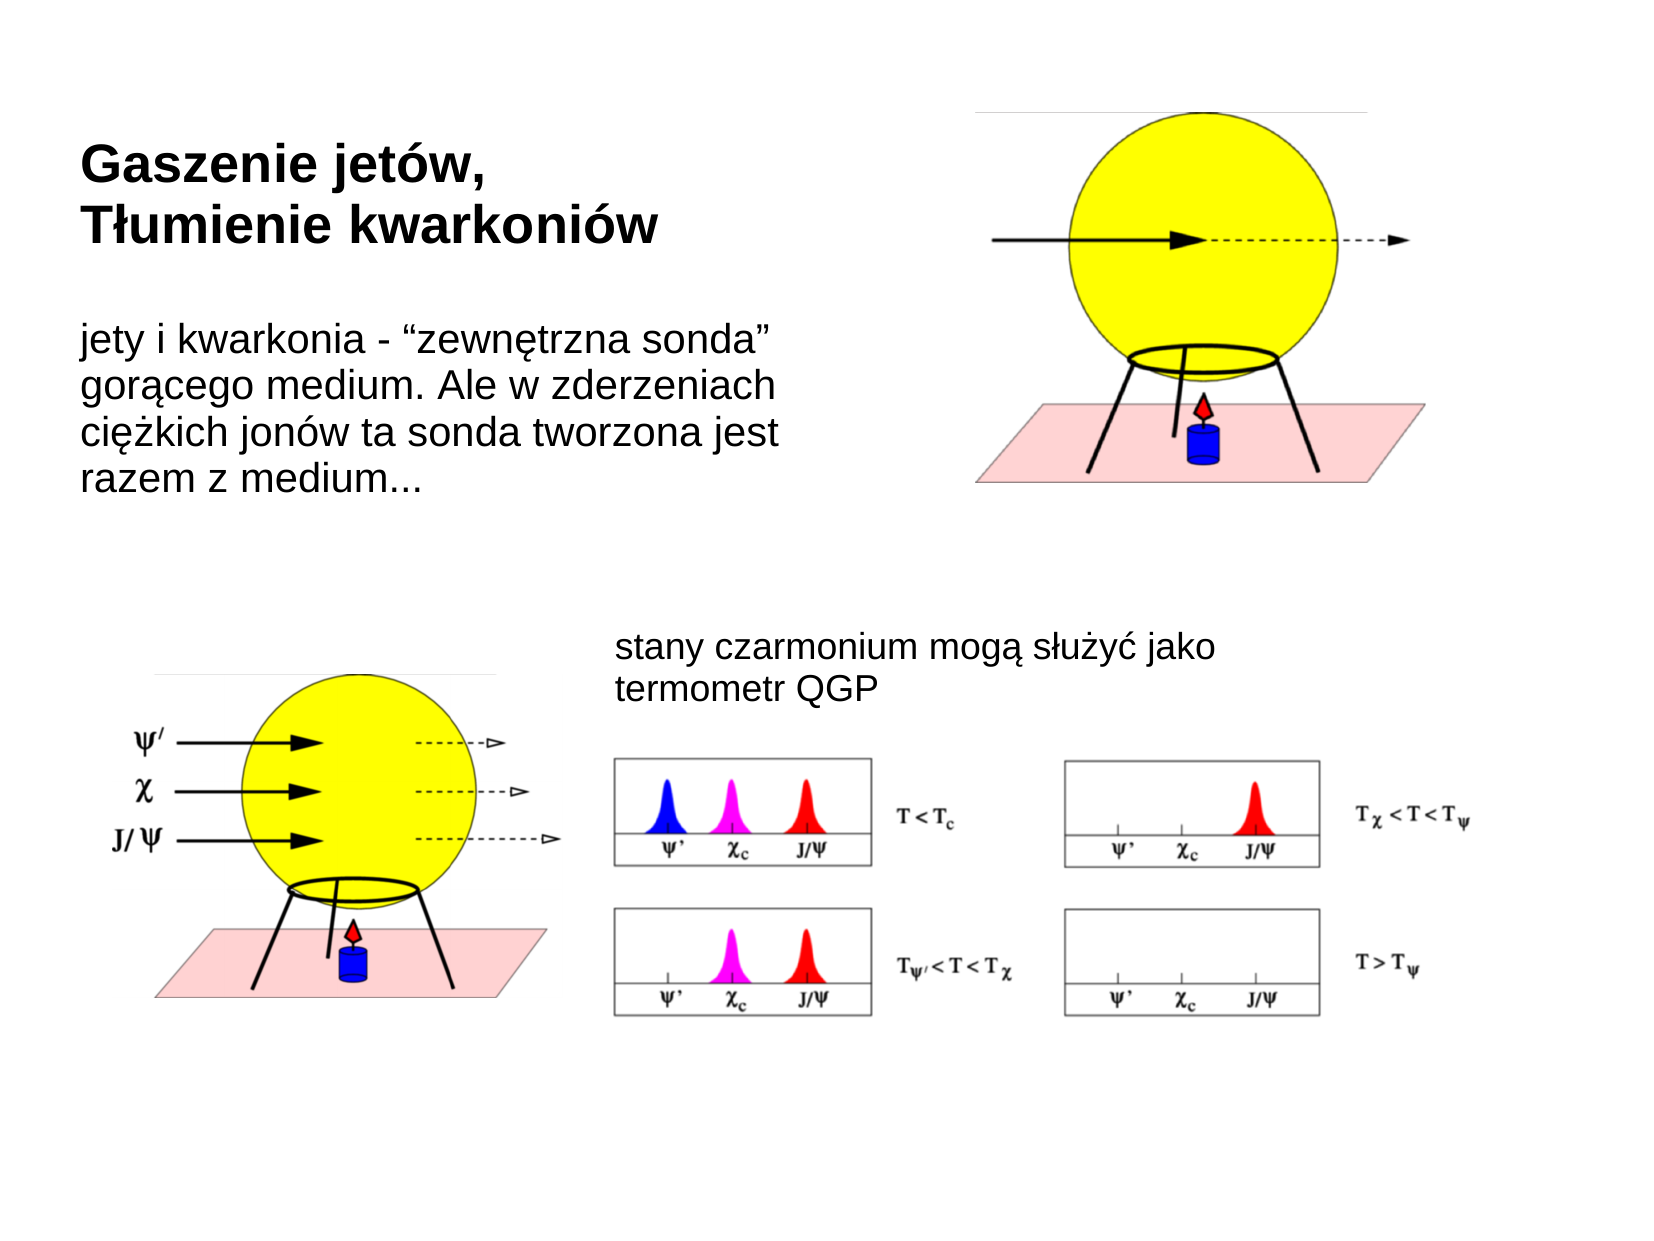

Gaszenie jetów,
Tłumienie kwarkoniów
jety i kwarkonia - “zewnętrzna sonda” gorącego medium. Ale w zderzeniach ciężkich jonów ta sonda tworzona jest razem z medium...
stany czarmonium mogą służyć jako termometr QGP